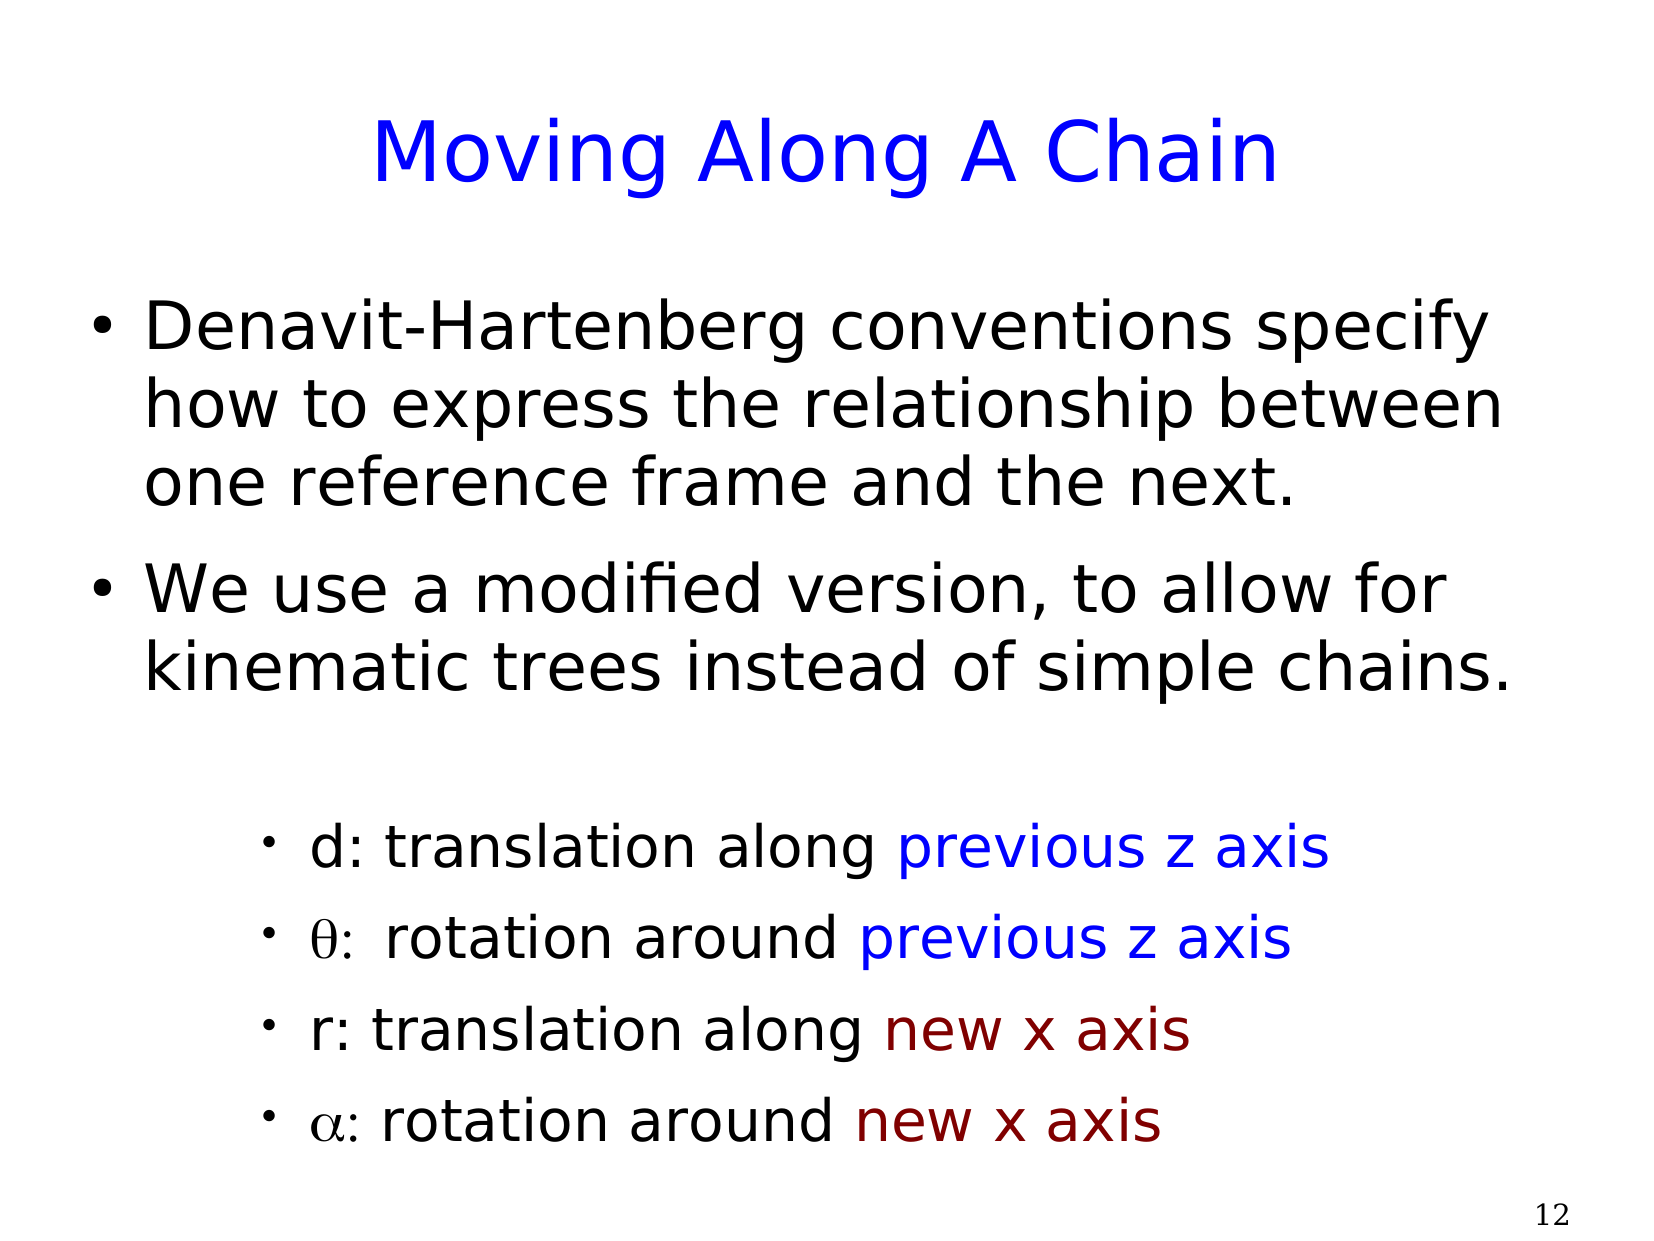

# Moving Along A Chain
Denavit-Hartenberg conventions specify how to express the relationship between one reference frame and the next.
We use a modified version, to allow for kinematic trees instead of simple chains.
d: translation along previous z axis
q: rotation around previous z axis
r: translation along new x axis
a: rotation around new x axis
12